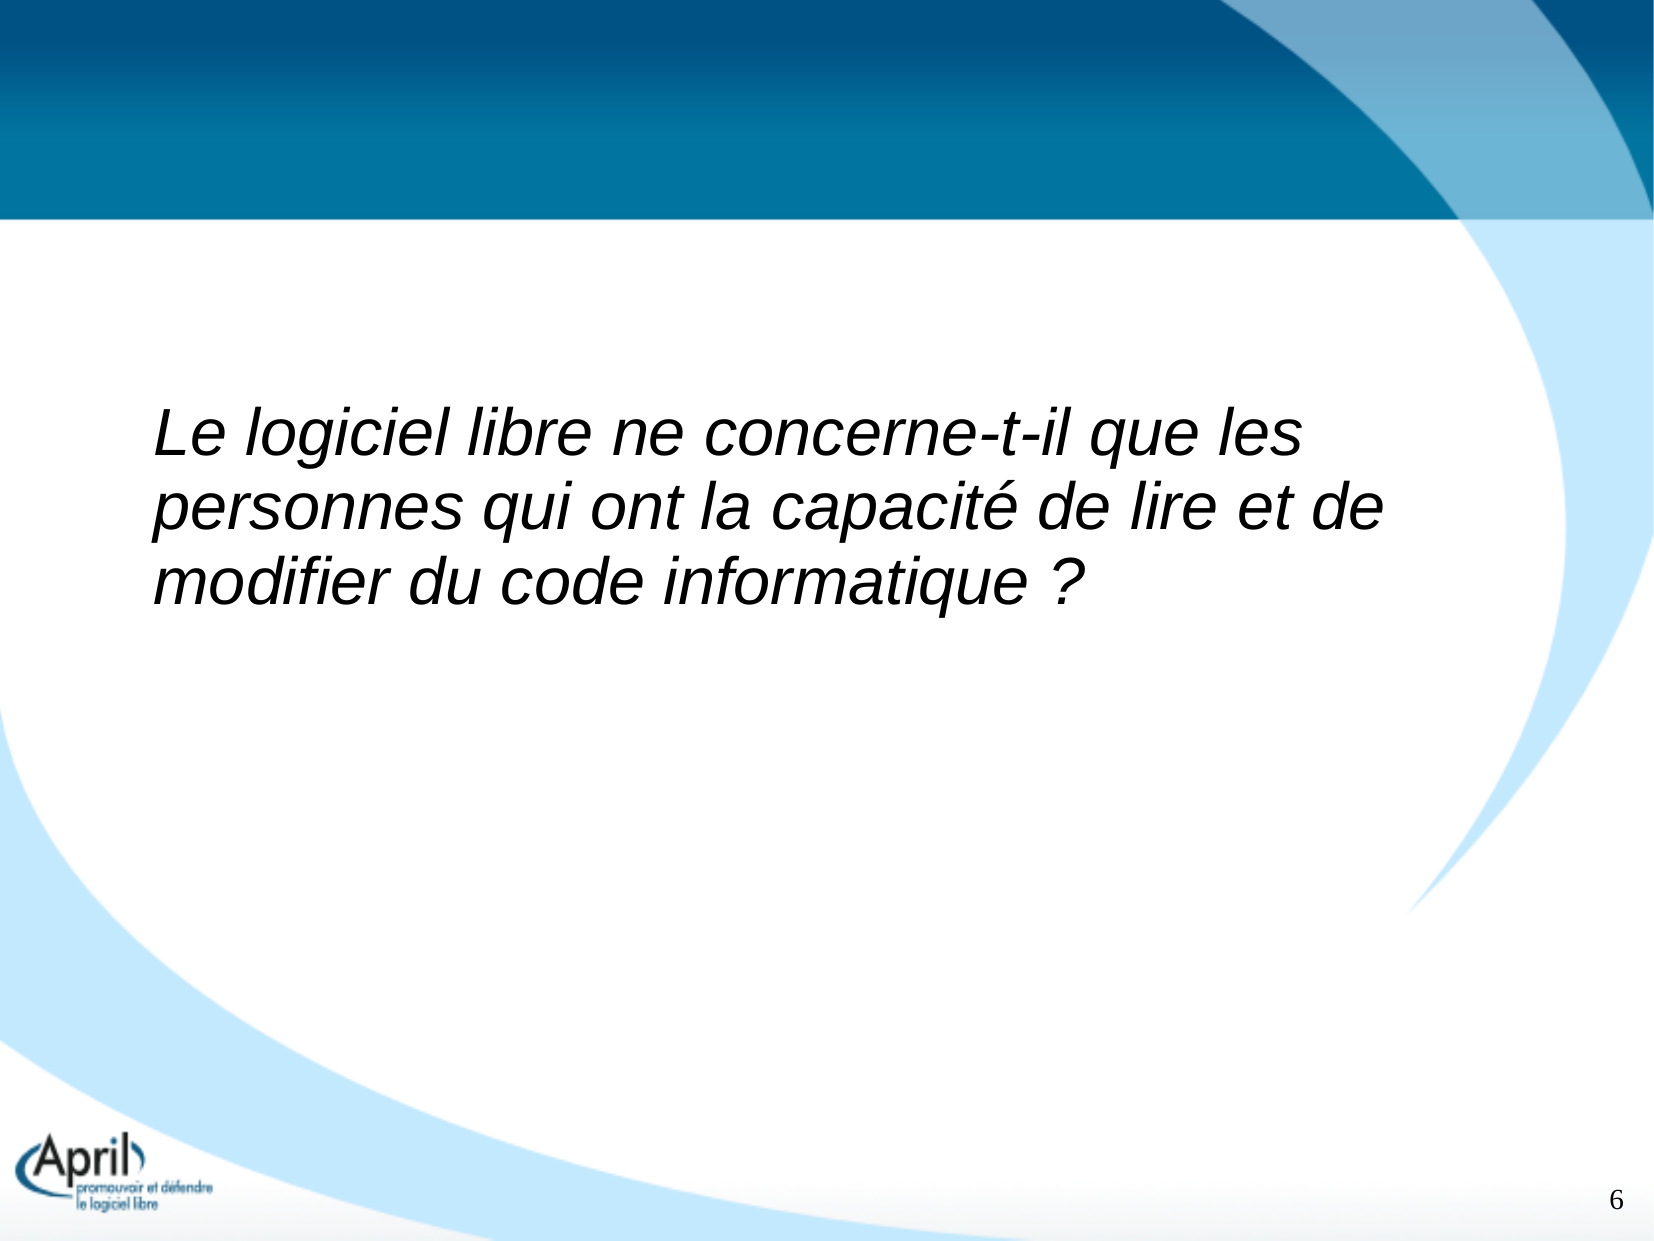

#
Le logiciel libre ne concerne-t-il que les personnes qui ont la capacité de lire et de modifier du code informatique ?
6